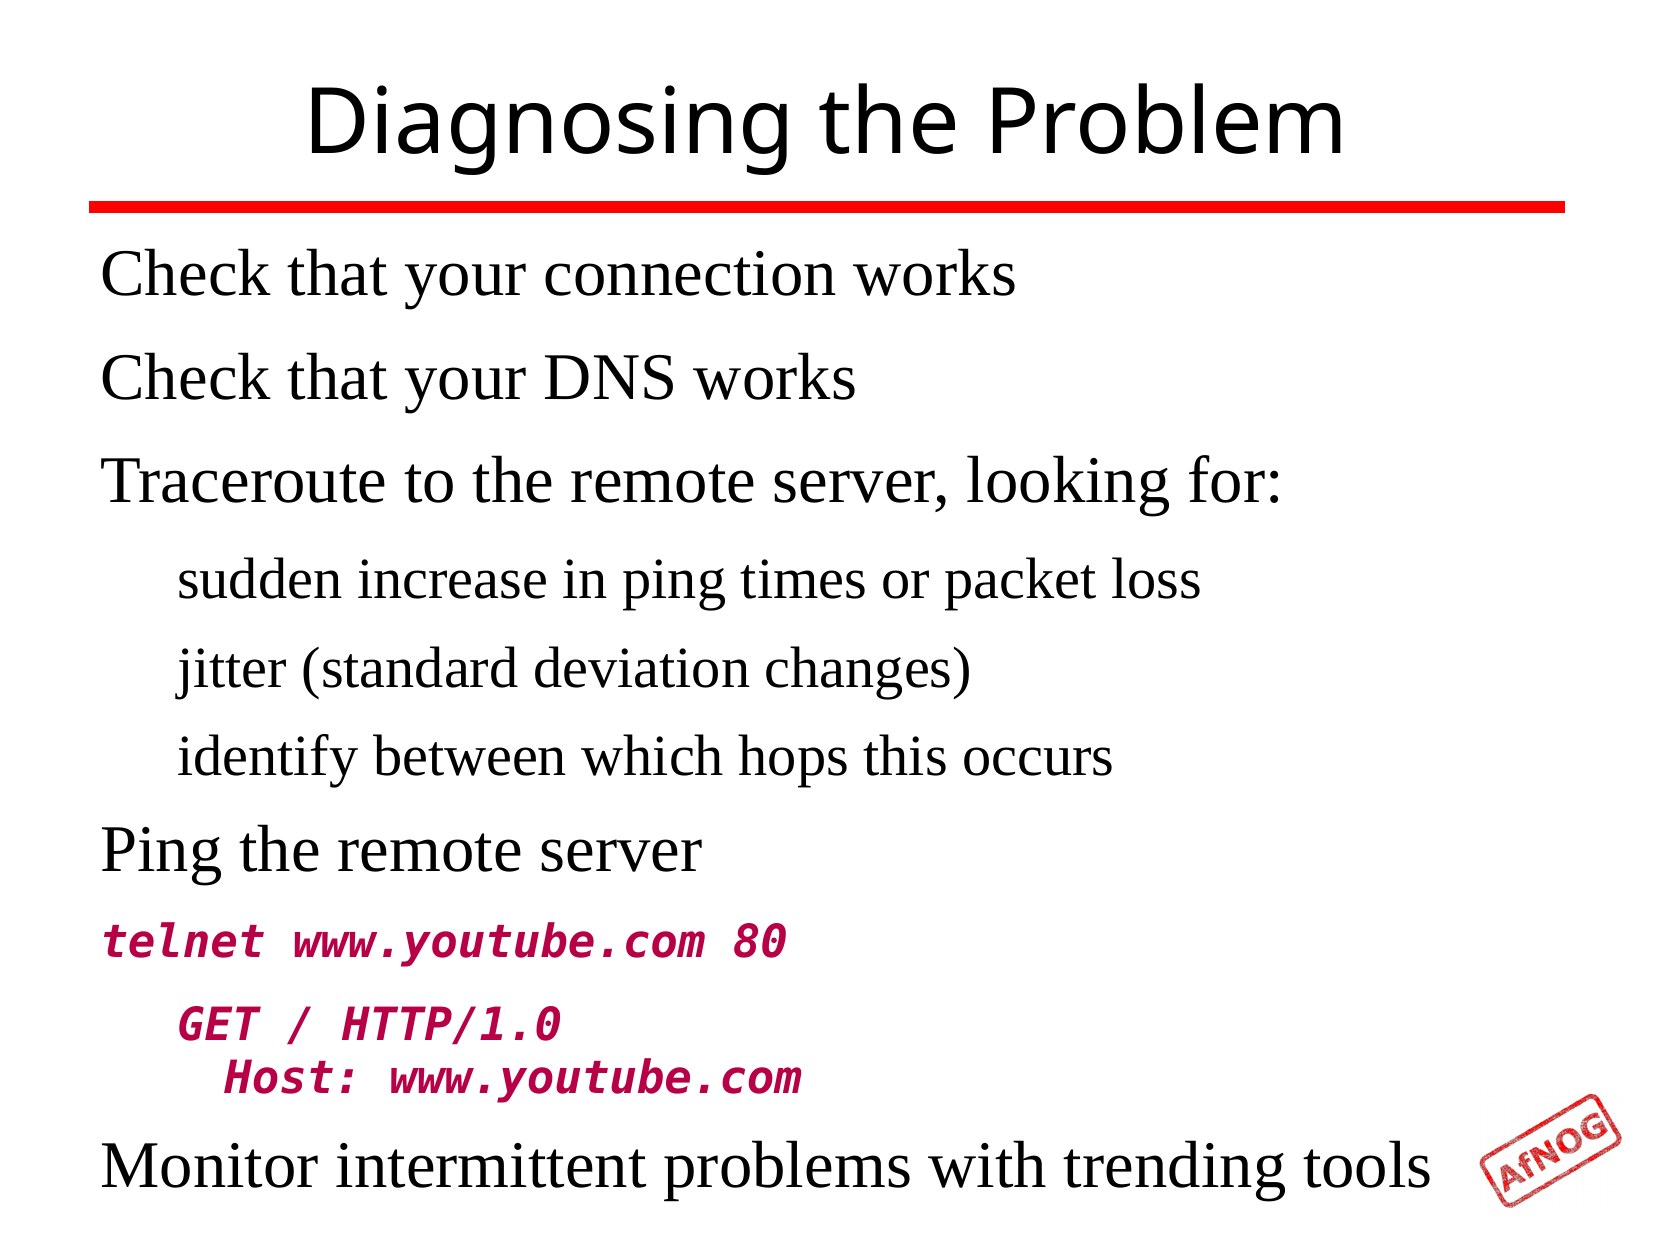

# Diagnosing the Problem
Check that your connection works
Check that your DNS works
Traceroute to the remote server, looking for:
sudden increase in ping times or packet loss
jitter (standard deviation changes)
identify between which hops this occurs
Ping the remote server
telnet www.youtube.com 80
GET / HTTP/1.0
Host: www.youtube.com
Monitor intermittent problems with trending tools